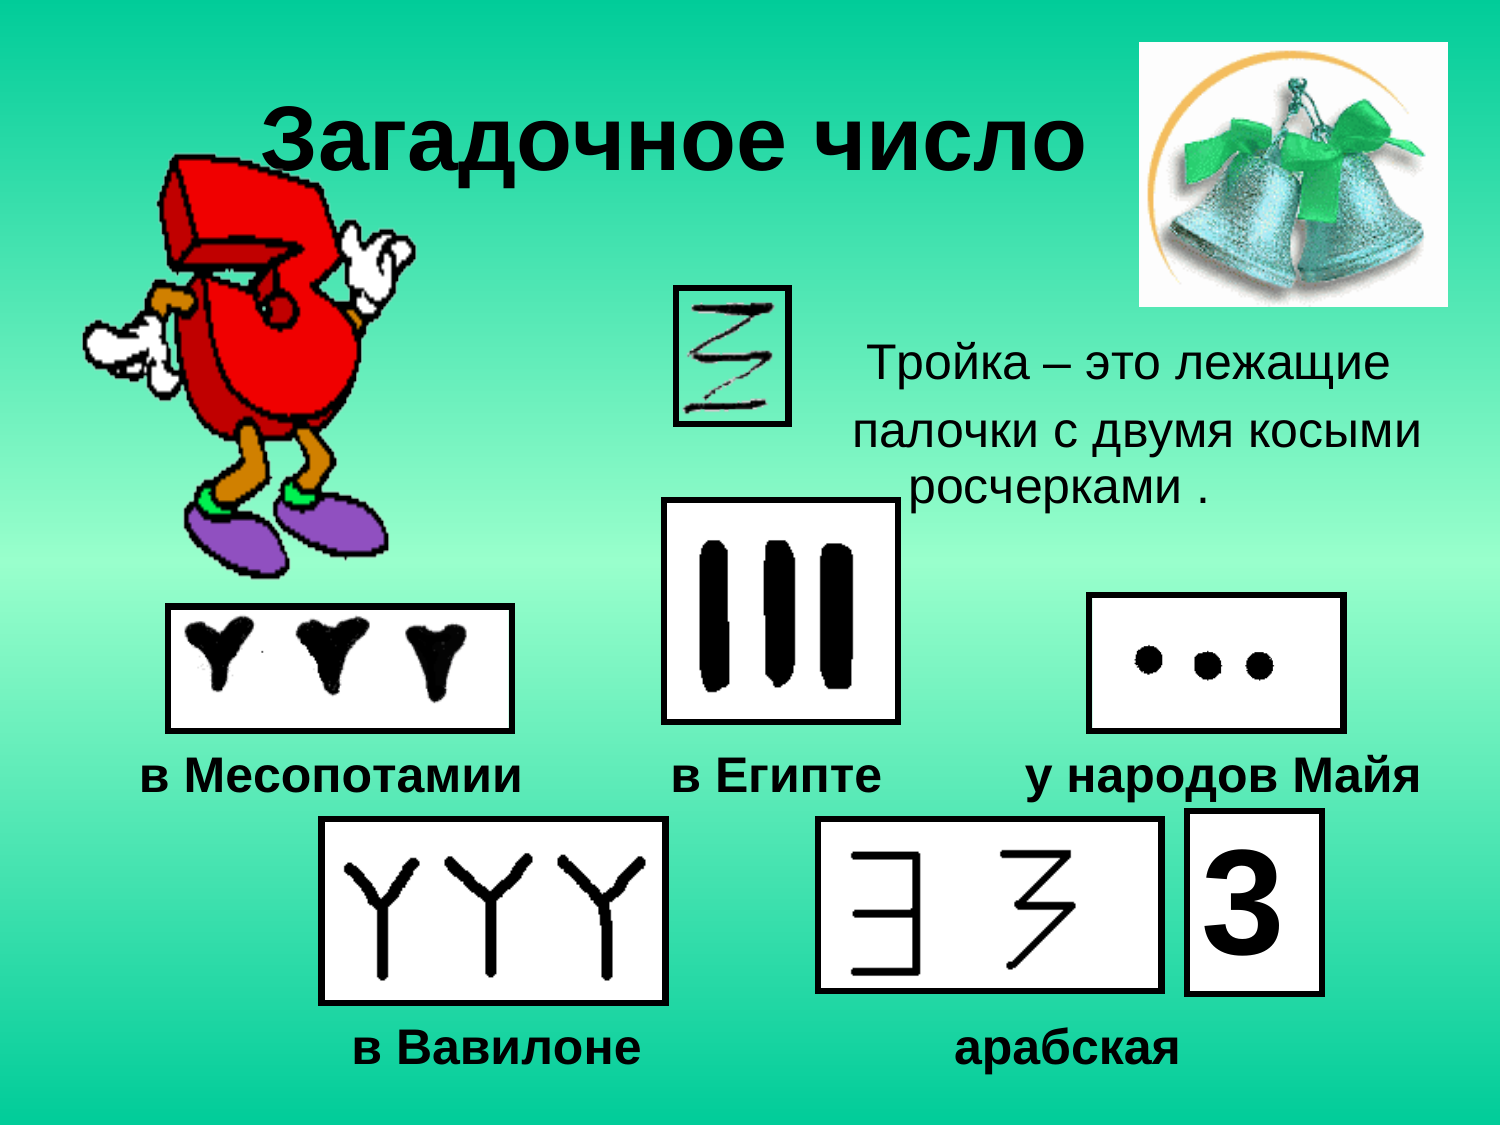

# Загадочное число
 Тройка – это лежащие
палочки с двумя косыми росчерками .
в Месопотамии
в Египте
у народов Майя
3
в Вавилоне
арабская